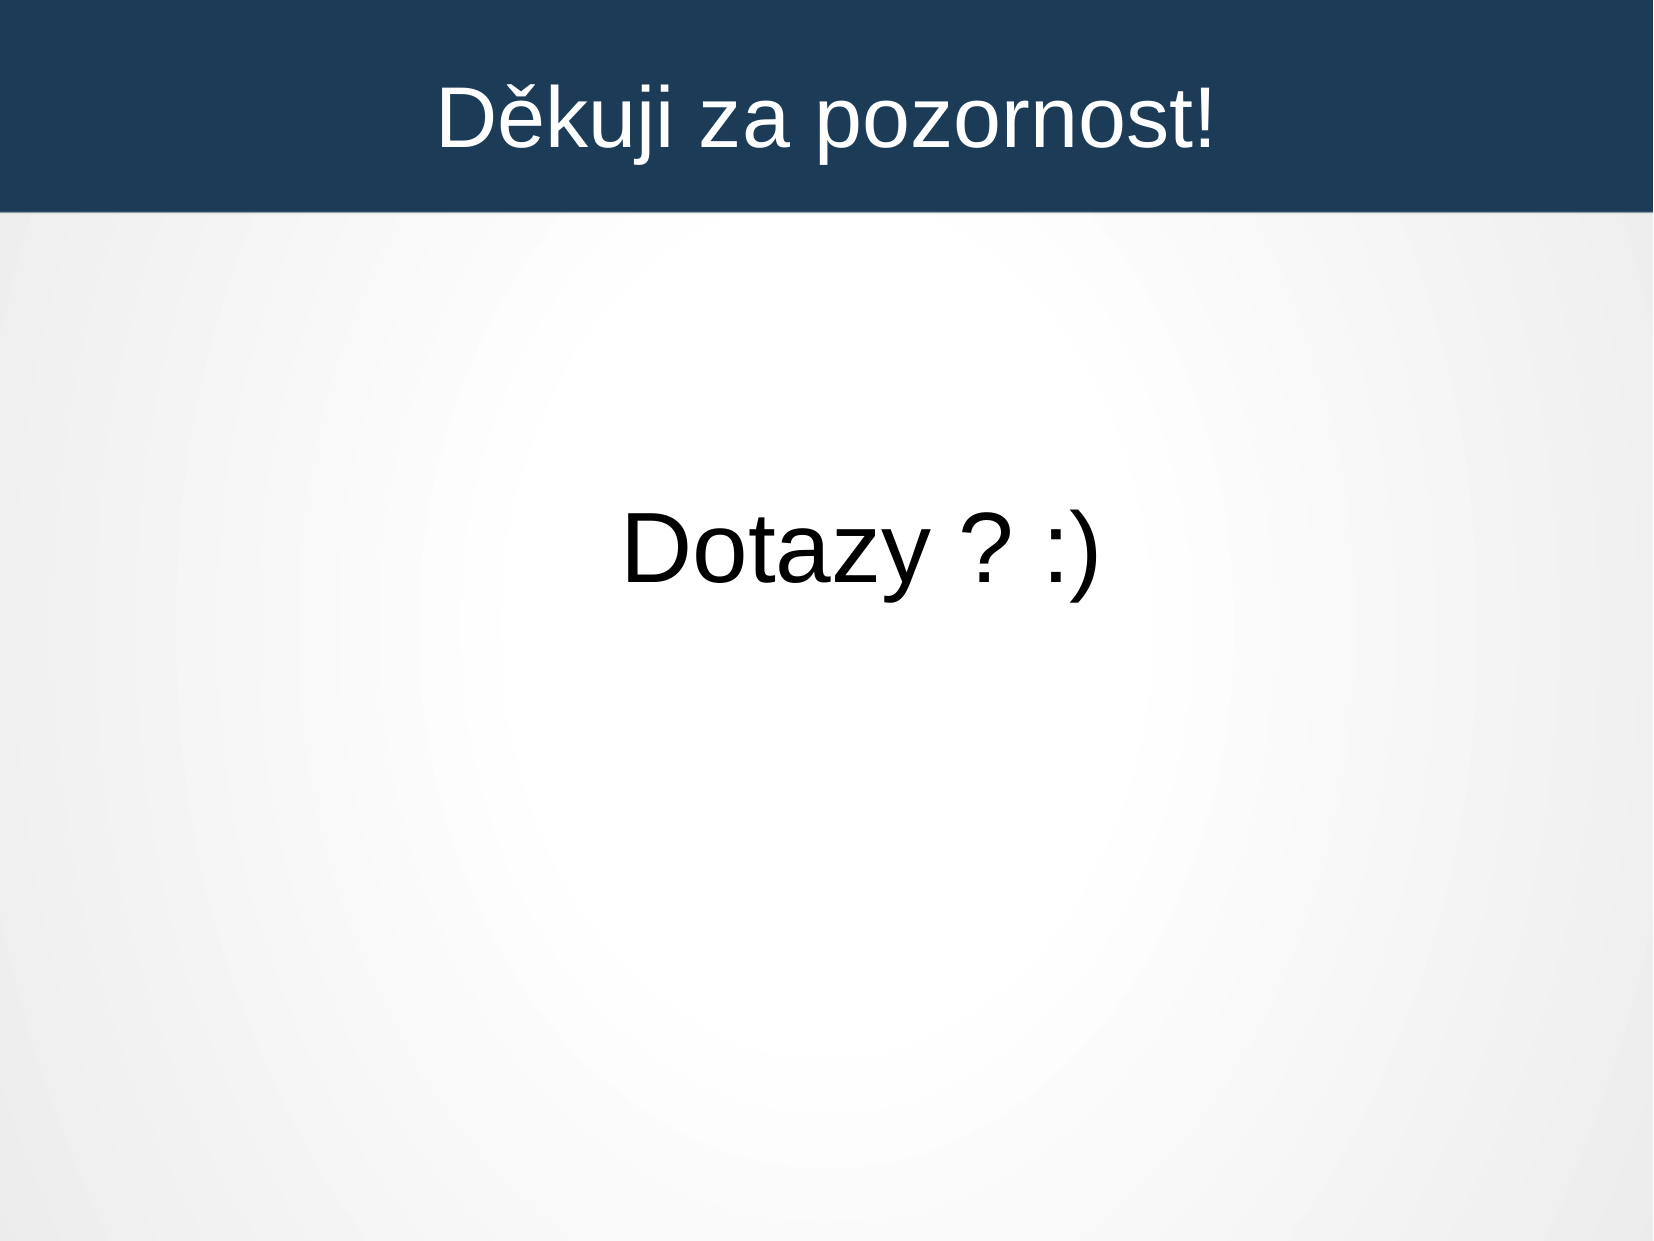

# Děkuji za pozornost!
Dotazy ? :)
26